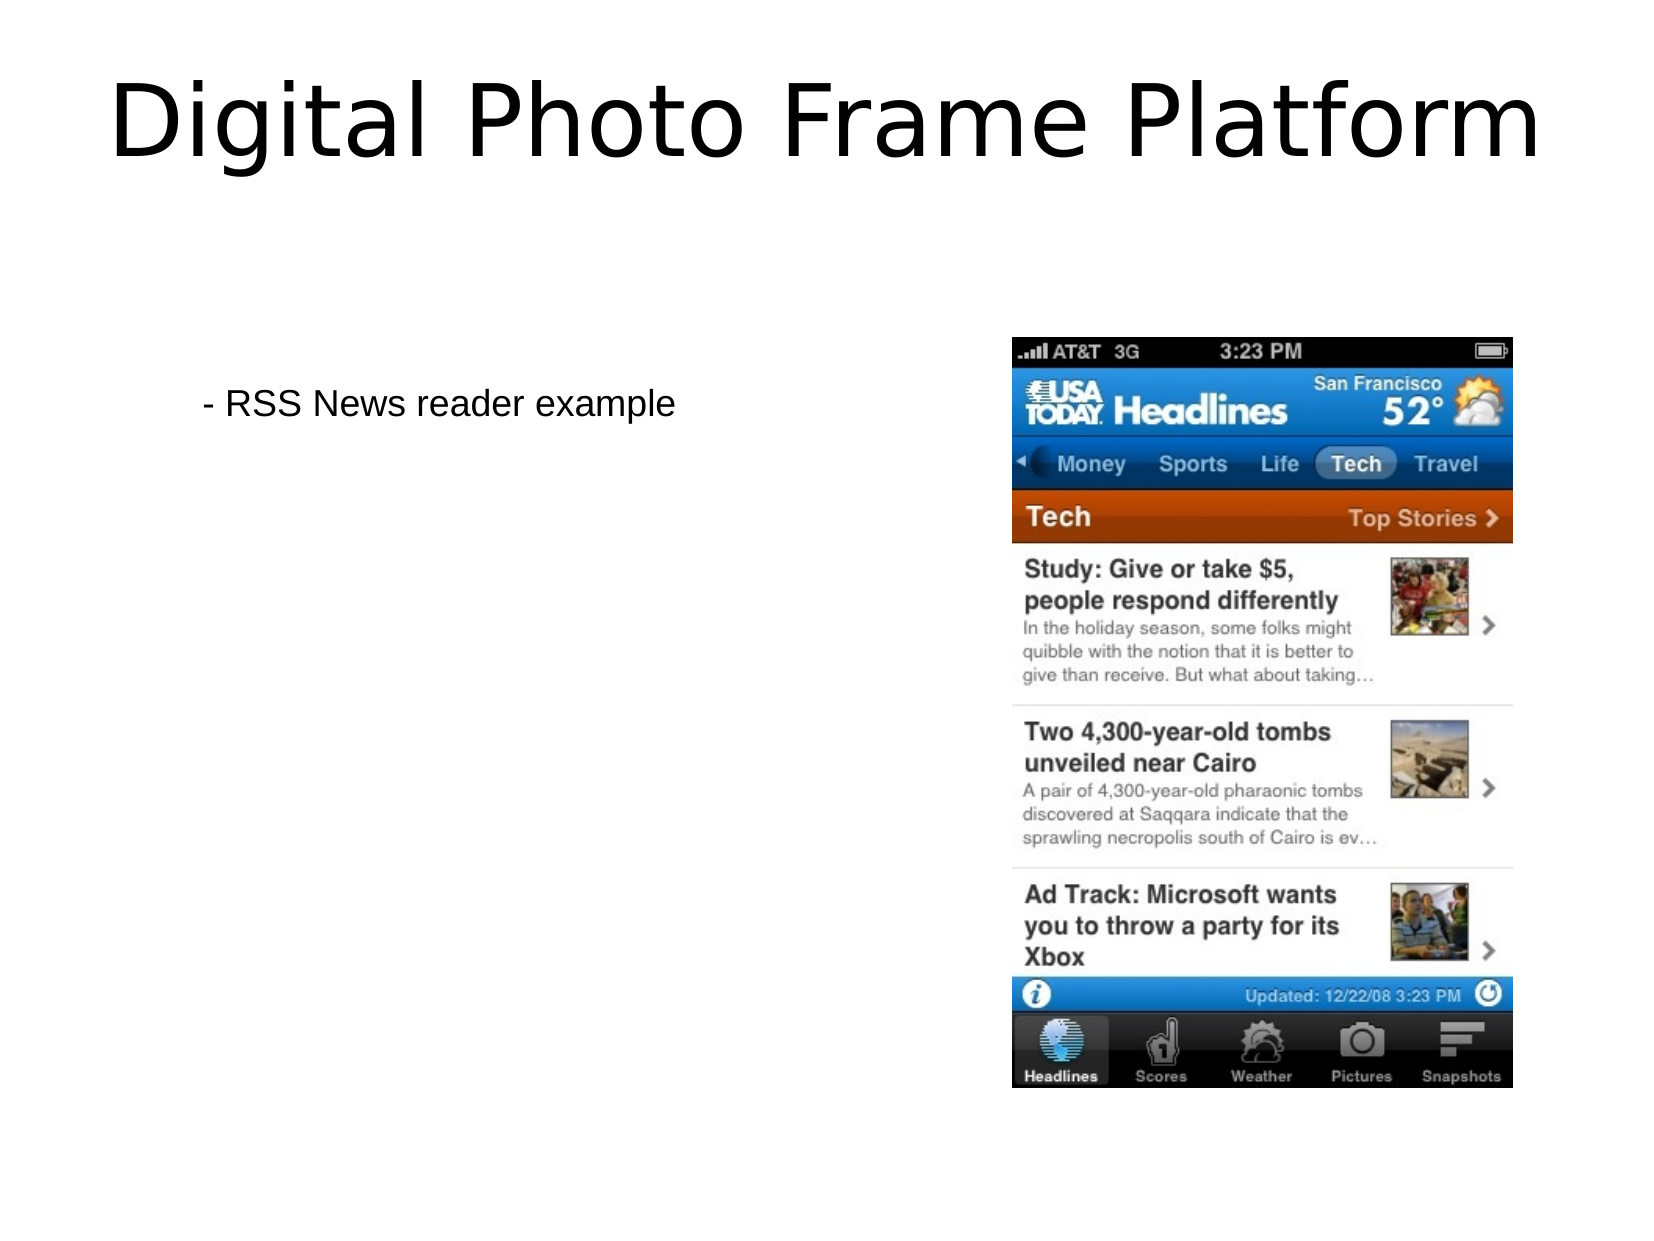

Digital Photo Frame Platform
	- RSS News reader example